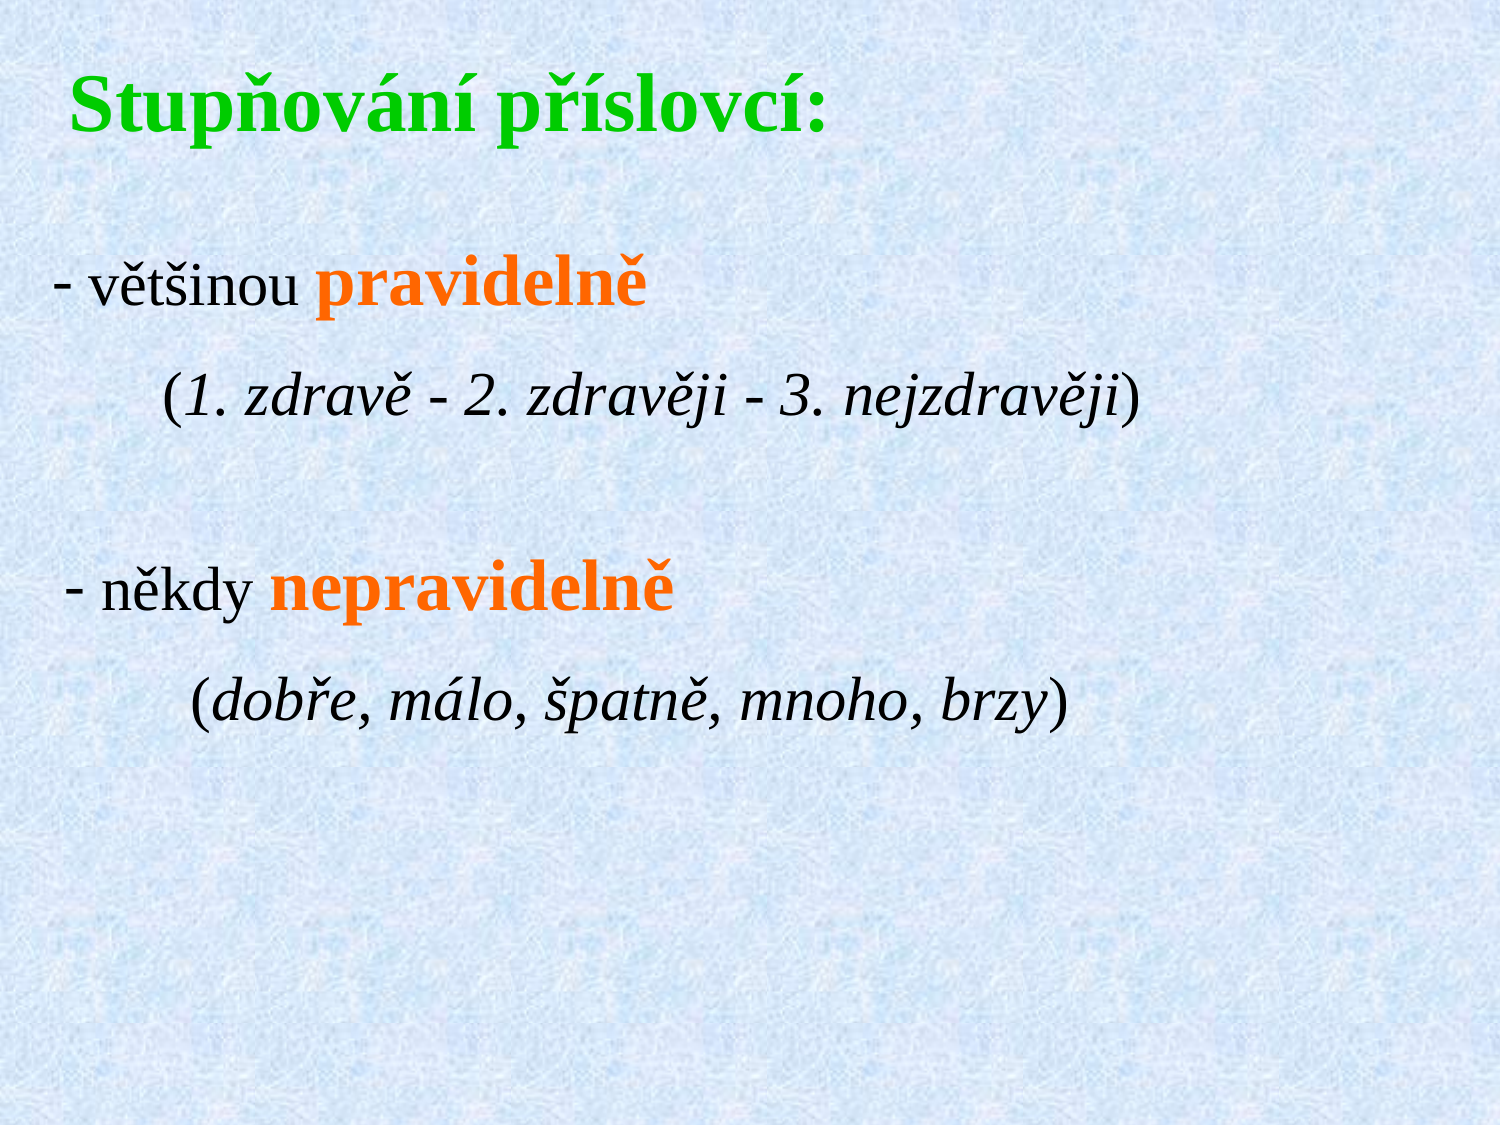

většinou pravidelně
 (1. zdravě - 2. zdravěji - 3. nejzdravěji)
Stupňování příslovcí:
 někdy nepravidelně
 (dobře, málo, špatně, mnoho, brzy)